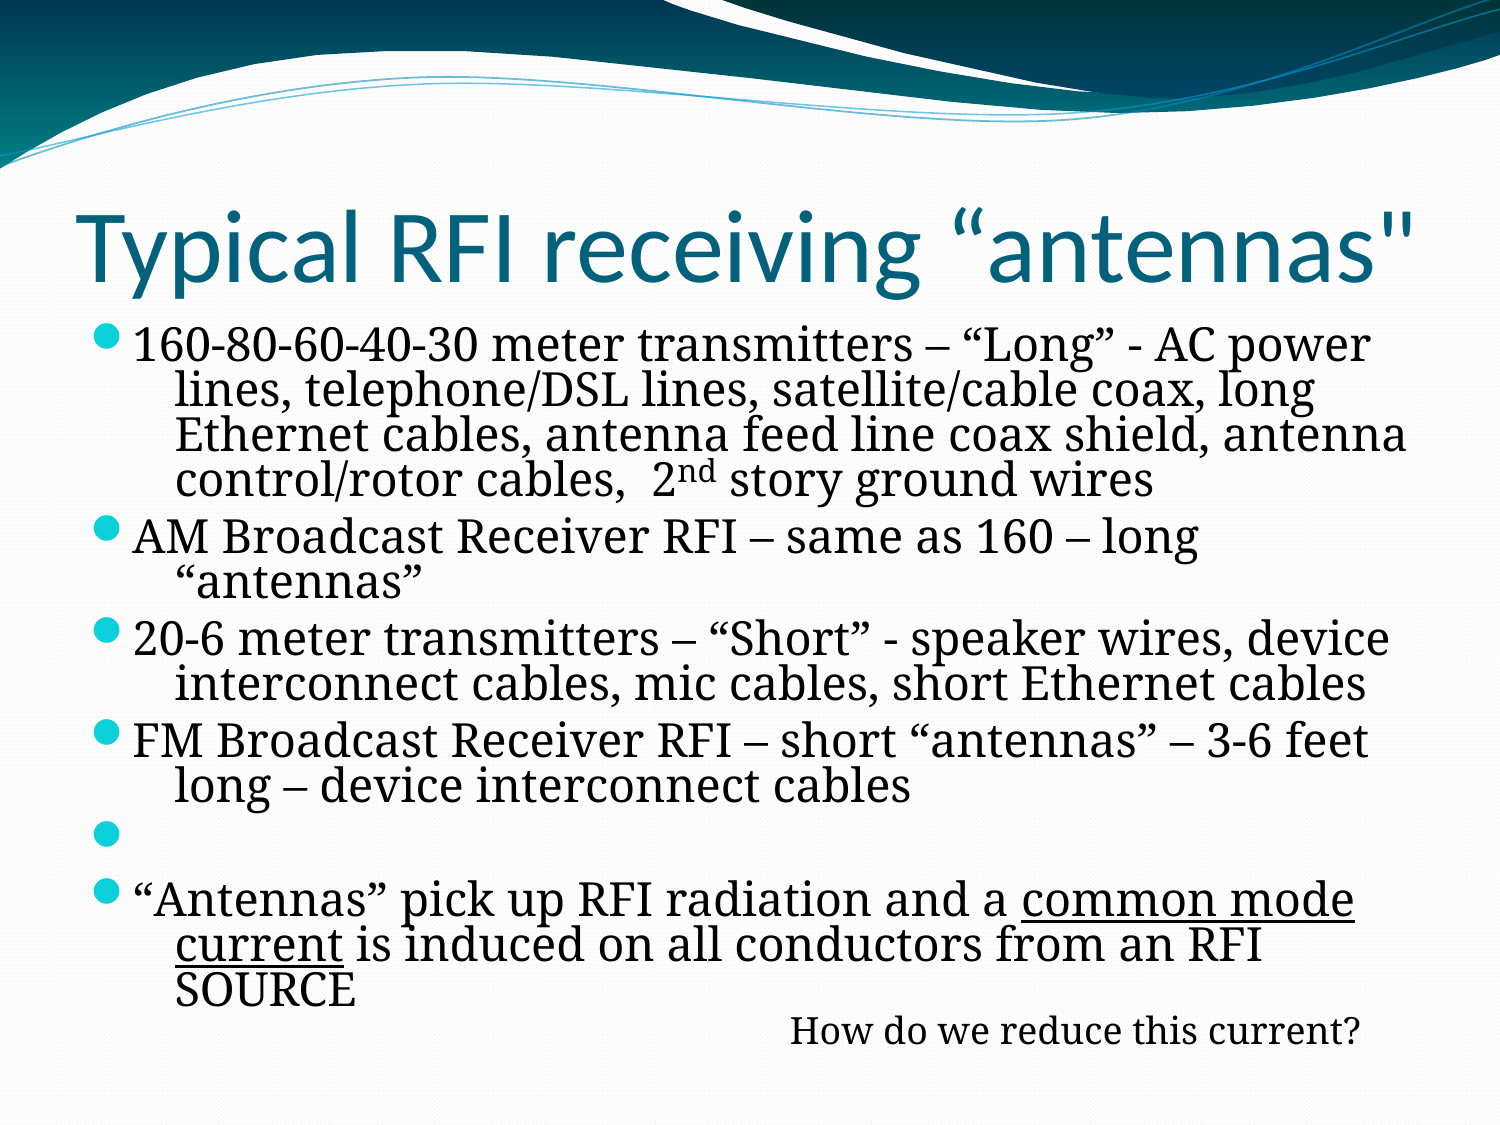

# Typical RFI receiving “antennas"
160-80-60-40-30 meter transmitters – “Long” - AC power lines, telephone/DSL lines, satellite/cable coax, long Ethernet cables, antenna feed line coax shield, antenna control/rotor cables, 2nd story ground wires
AM Broadcast Receiver RFI – same as 160 – long “antennas”
20-6 meter transmitters – “Short” - speaker wires, device interconnect cables, mic cables, short Ethernet cables
FM Broadcast Receiver RFI – short “antennas” – 3-6 feet long – device interconnect cables
“Antennas” pick up RFI radiation and a common mode current is induced on all conductors from an RFI SOURCE
How do we reduce this current?